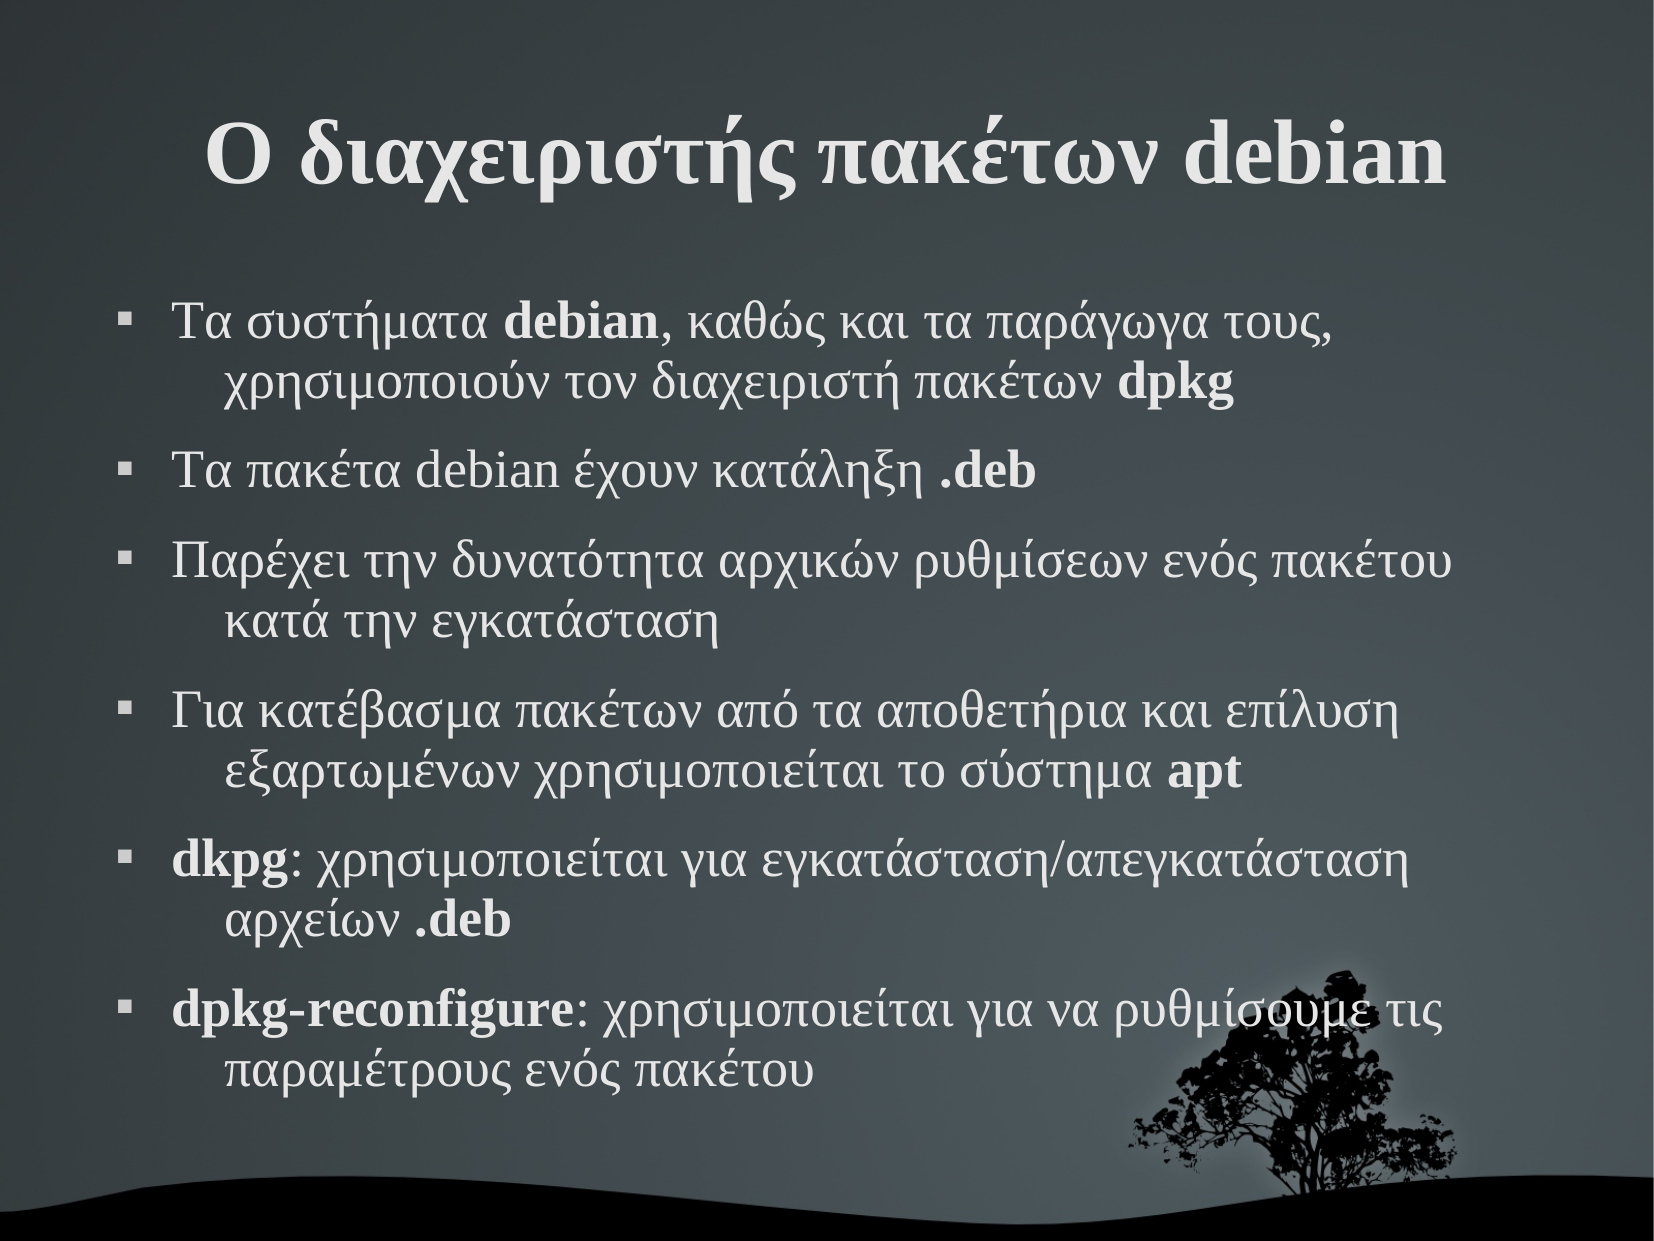

# Ο διαχειριστής πακέτων debian
Tα συστήματα debian, καθώς και τα παράγωγα τους, χρησιμοποιούν τον διαχειριστή πακέτων dpkg
Τα πακέτα debian έχουν κατάληξη .deb
Παρέχει την δυνατότητα αρχικών ρυθμίσεων ενός πακέτου κατά την εγκατάσταση
Για κατέβασμα πακέτων από τα αποθετήρια και επίλυση εξαρτωμένων χρησιμοποιείται το σύστημα apt
dkpg: χρησιμοποιείται για εγκατάσταση/απεγκατάσταση αρχείων .deb
dpkg-reconfigure: χρησιμοποιείται για να ρυθμίσουμε τις παραμέτρους ενός πακέτου